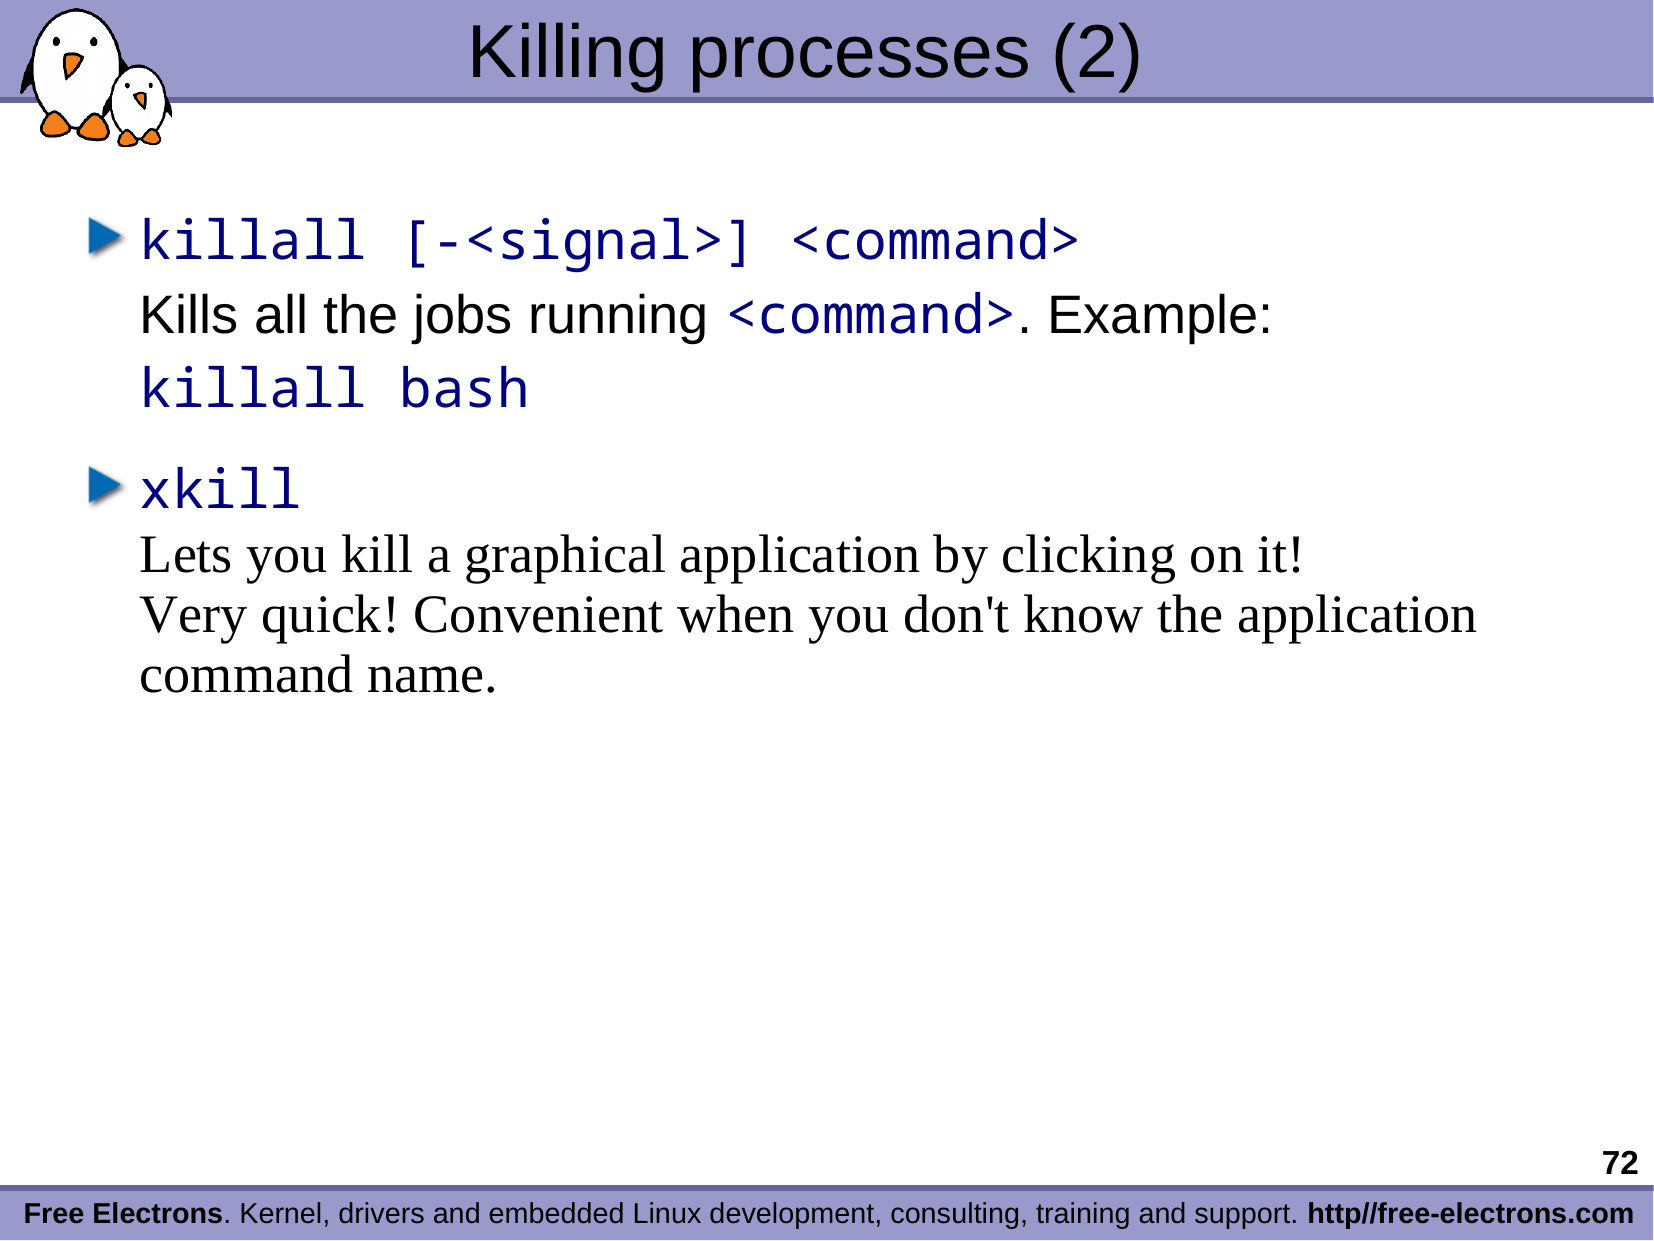

# Killing processes (2)
killall [-<signal>] <command>
Kills all the jobs running <command>. Example:
killall bash
xkill
Lets you kill a graphical application by clicking on it!
Very quick! Convenient when you don't know the application command name.